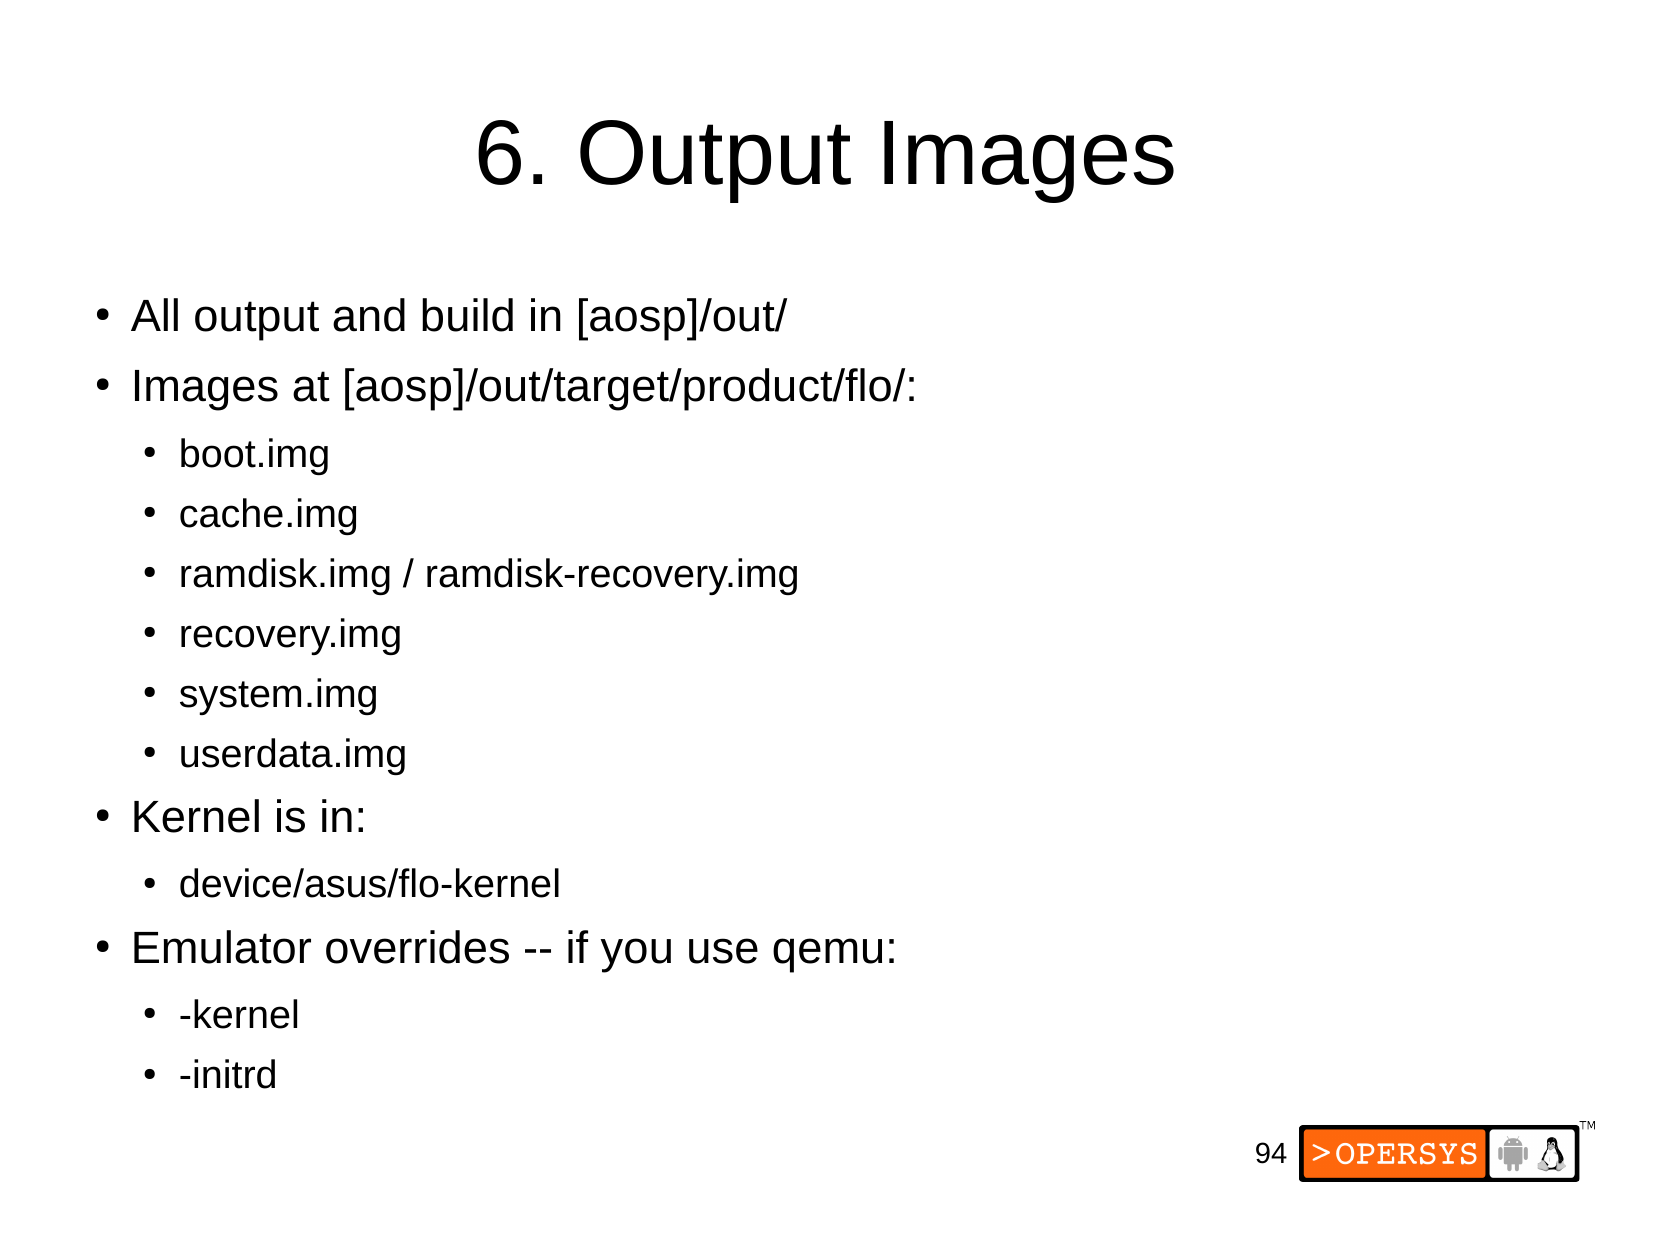

# 6. Output Images
All output and build in [aosp]/out/
Images at [aosp]/out/target/product/flo/:
boot.img
cache.img
ramdisk.img / ramdisk-recovery.img
recovery.img
system.img
userdata.img
Kernel is in:
device/asus/flo-kernel
Emulator overrides -- if you use qemu:
-kernel
-initrd